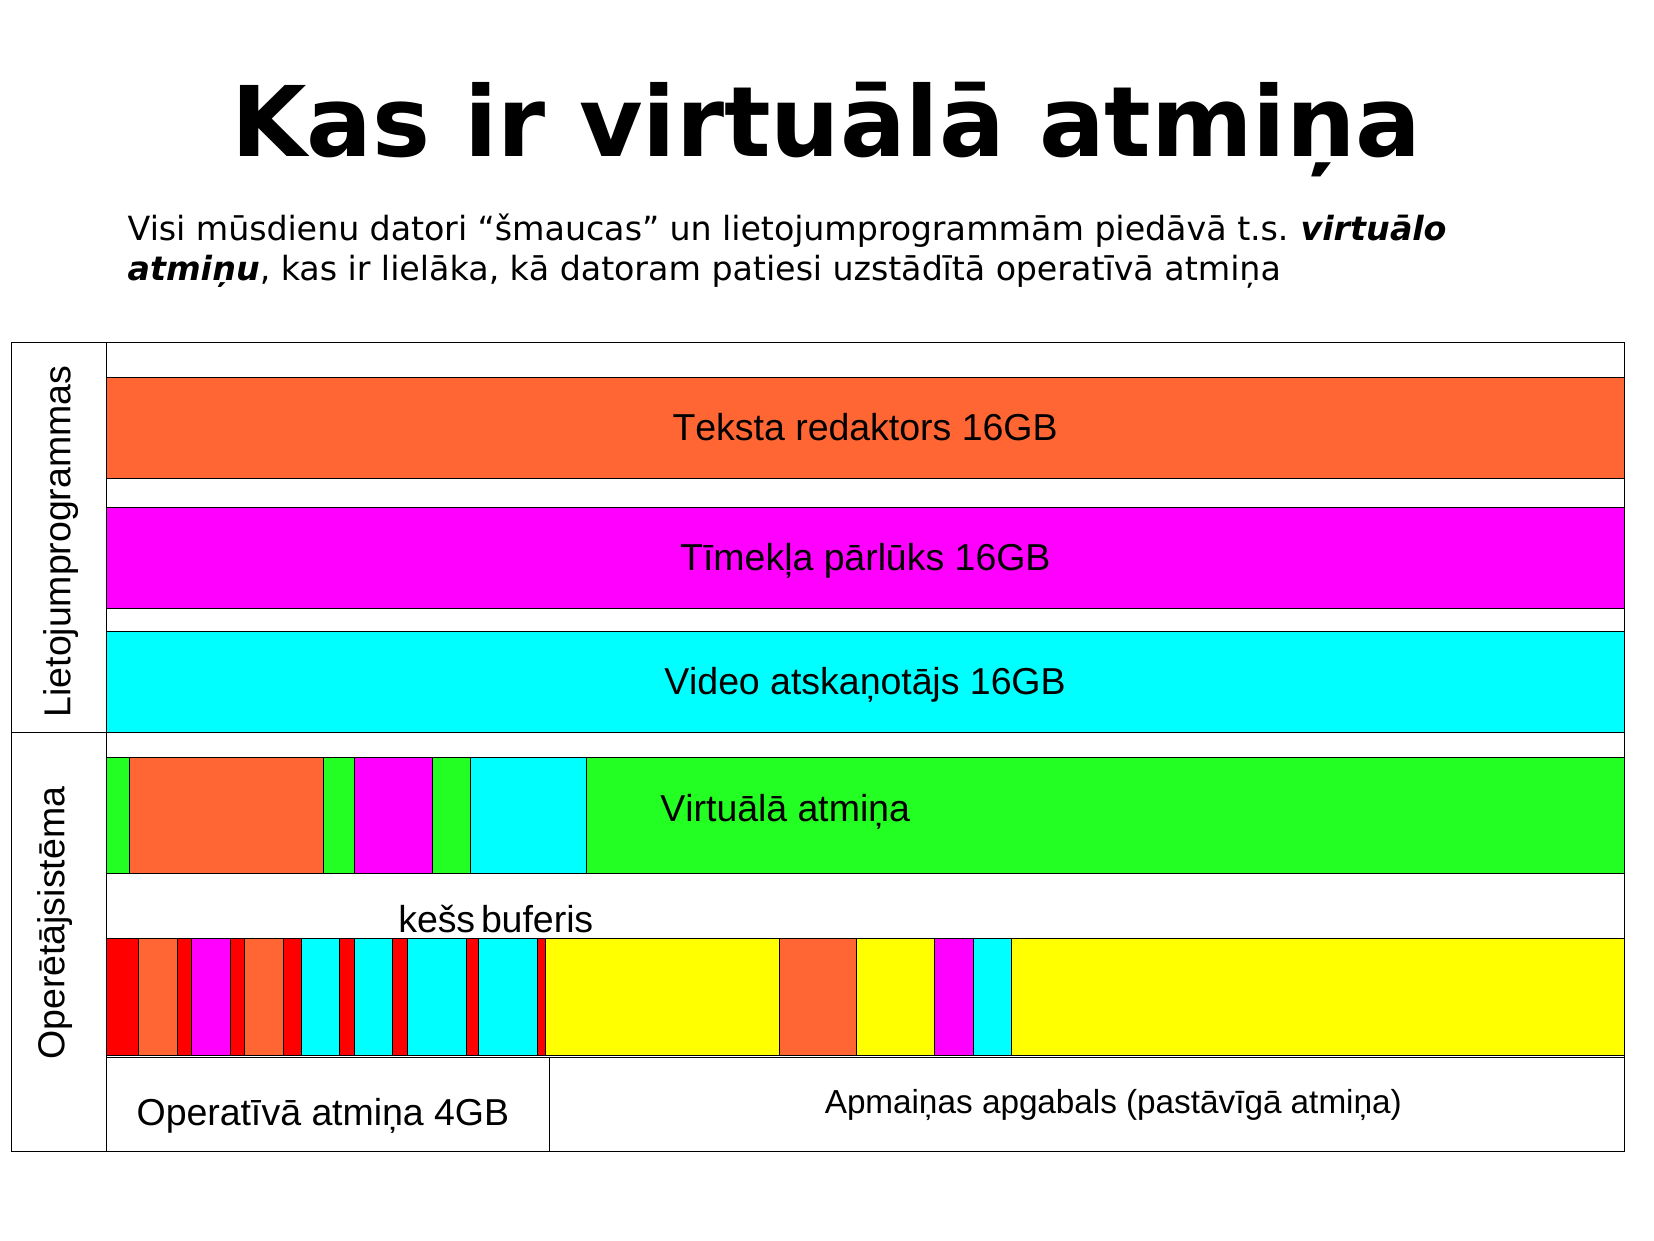

# Kas ir virtuālā atmiņa
Visi mūsdienu datori “šmaucas” un lietojumprogrammām piedāvā t.s. virtuālo atmiņu, kas ir lielāka, kā datoram patiesi uzstādītā operatīvā atmiņa
Teksta redaktors 16GB
Tīmekļa pārlūks 16GB
Lietojumprogrammas
Video atskaņotājs 16GB
Virtuālā atmiņa
kešs
buferis
Operētājsistēma
Apmaiņas apgabals (pastāvīgā atmiņa)
Operatīvā atmiņa 4GB